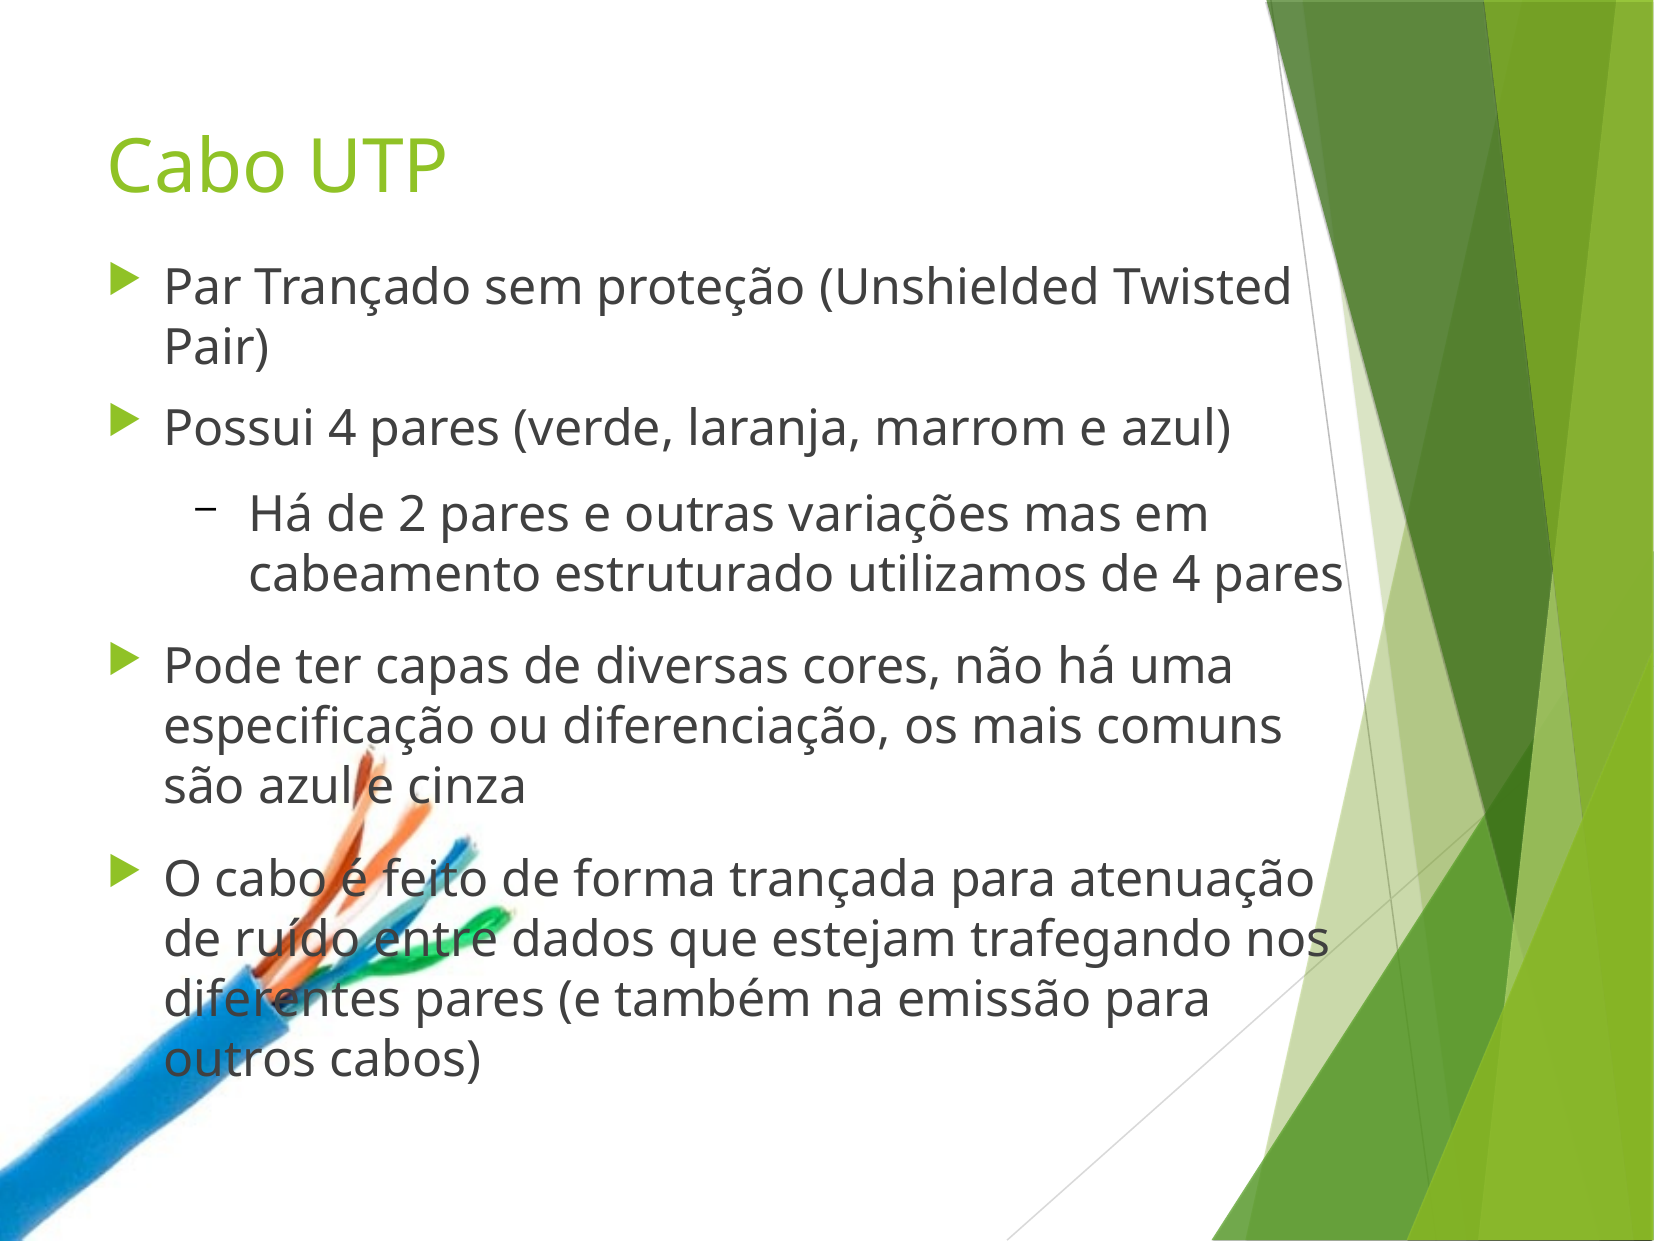

# Cabo UTP
Par Trançado sem proteção (Unshielded Twisted Pair)
Possui 4 pares (verde, laranja, marrom e azul)
Há de 2 pares e outras variações mas em cabeamento estruturado utilizamos de 4 pares
Pode ter capas de diversas cores, não há uma especificação ou diferenciação, os mais comuns são azul e cinza
O cabo é feito de forma trançada para atenuação de ruído entre dados que estejam trafegando nos diferentes pares (e também na emissão para outros cabos)